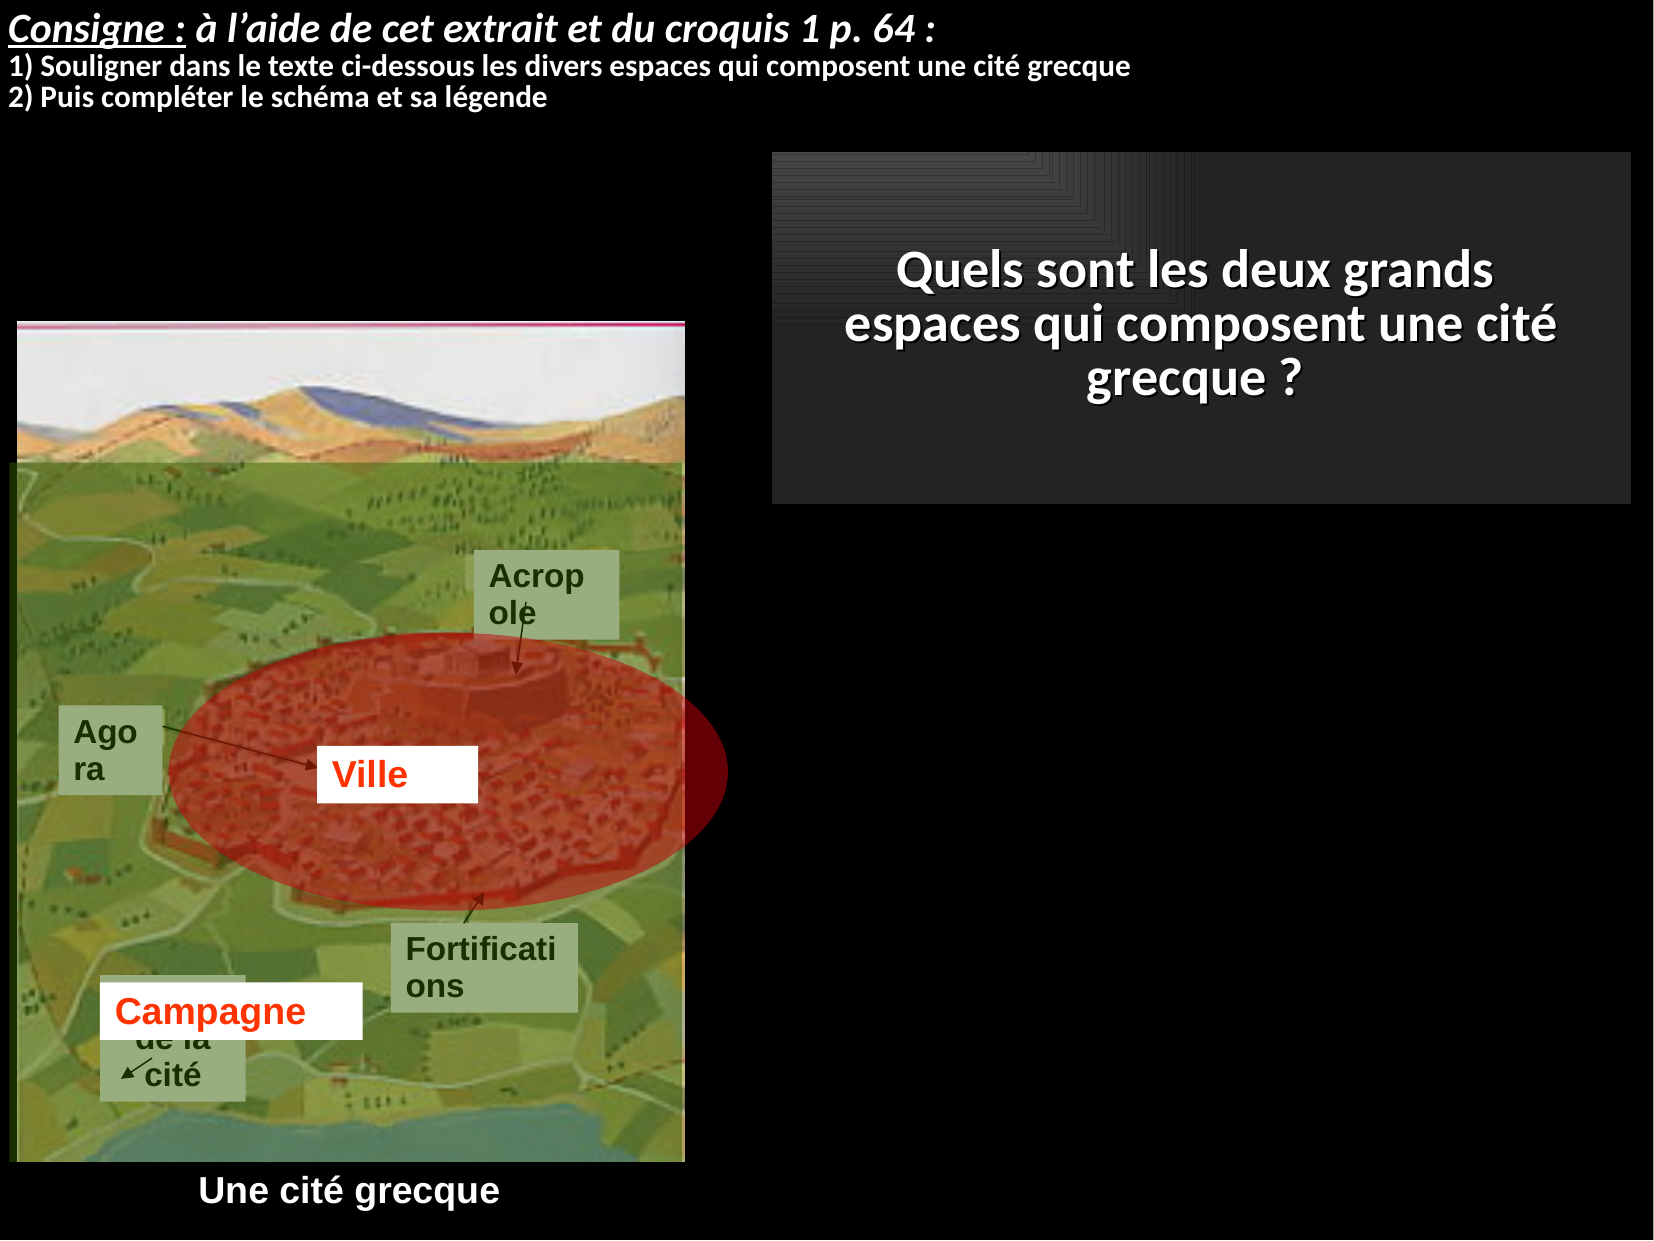

Consigne : à l’aide de cet extrait et du croquis 1 p. 64 :
1) Souligner dans le texte ci-dessous les divers espaces qui composent une cité grecque
2) Puis compléter le schéma et sa légende
Quels sont les deux grands
espaces qui composent une cité
grecque ?
Une cité grecque
Acropole
Agora
Fortifications
Limite de la cité
Ville
Campagne